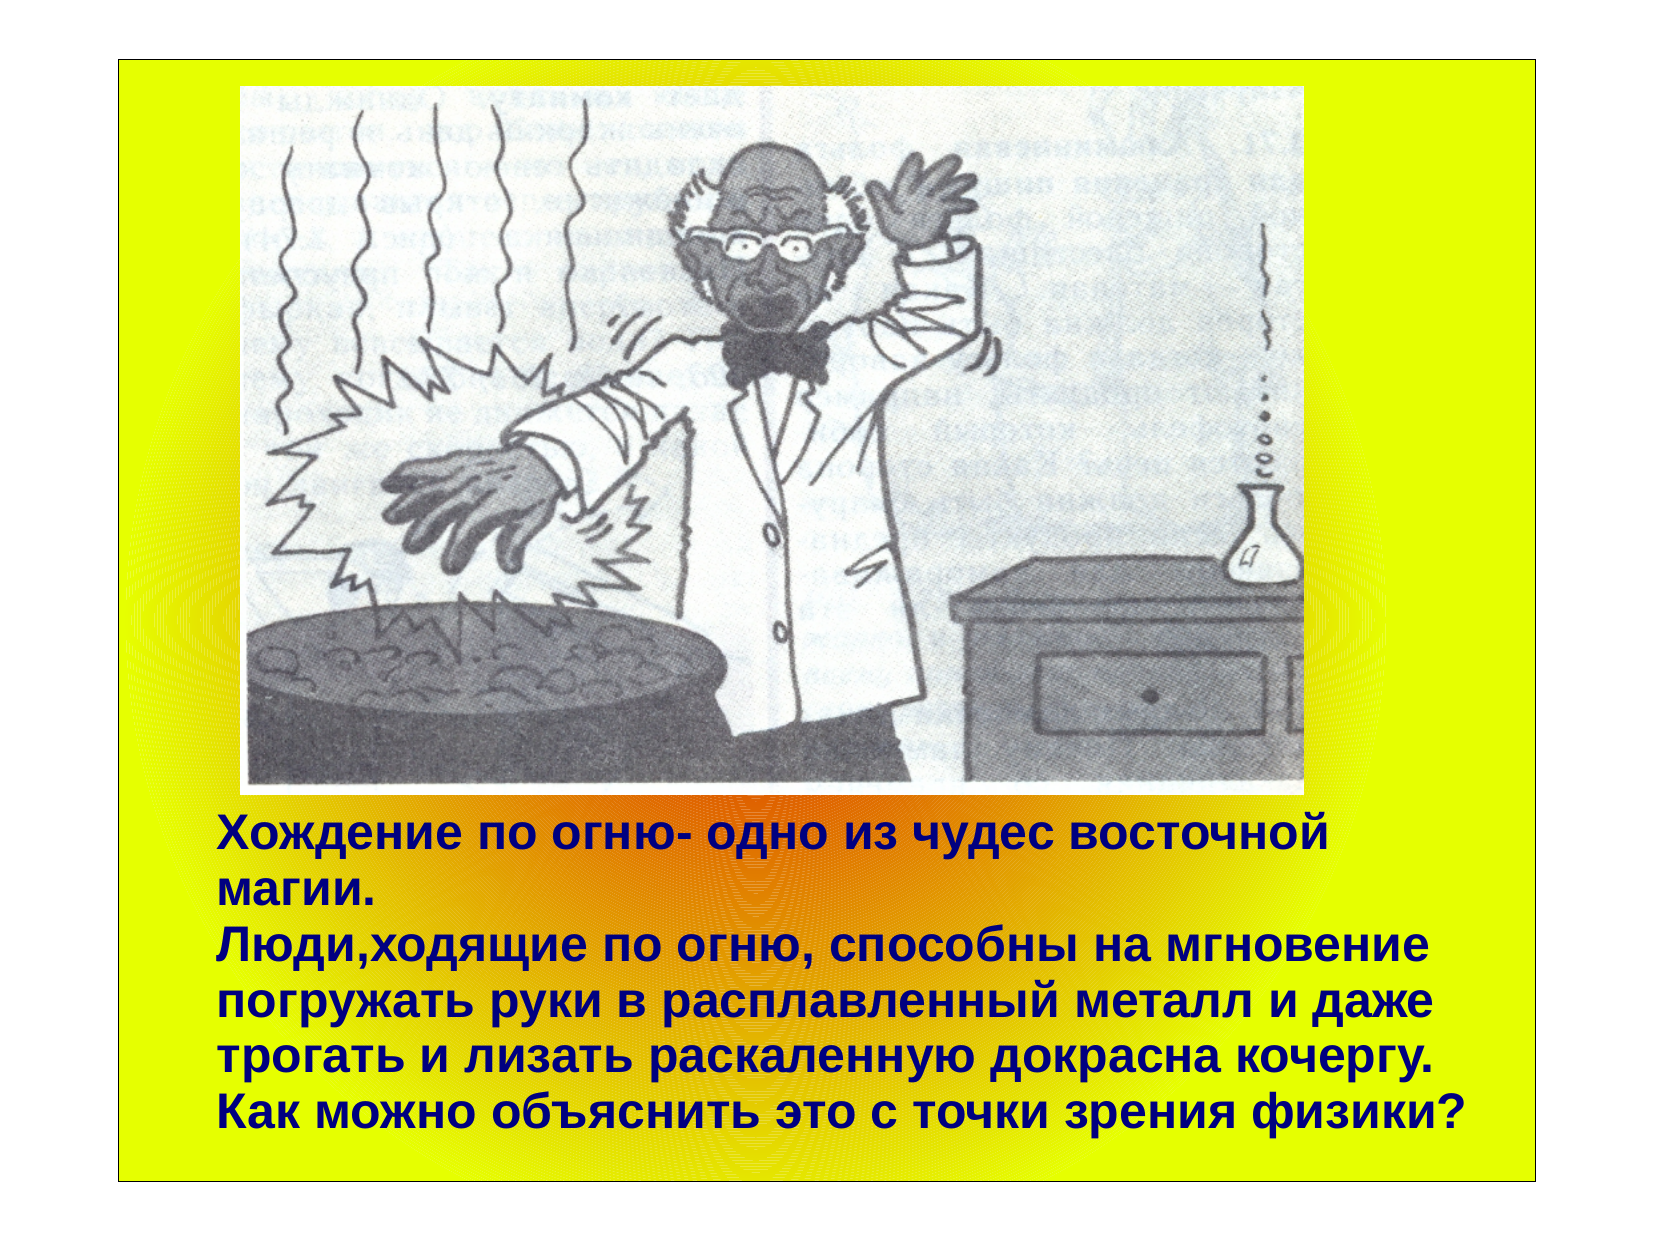

Хождение по огню- одно из чудес восточной магии.
Люди,ходящие по огню, способны на мгновение погружать руки в расплавленный металл и даже трогать и лизать раскаленную докрасна кочергу. Как можно объяснить это с точки зрения физики?